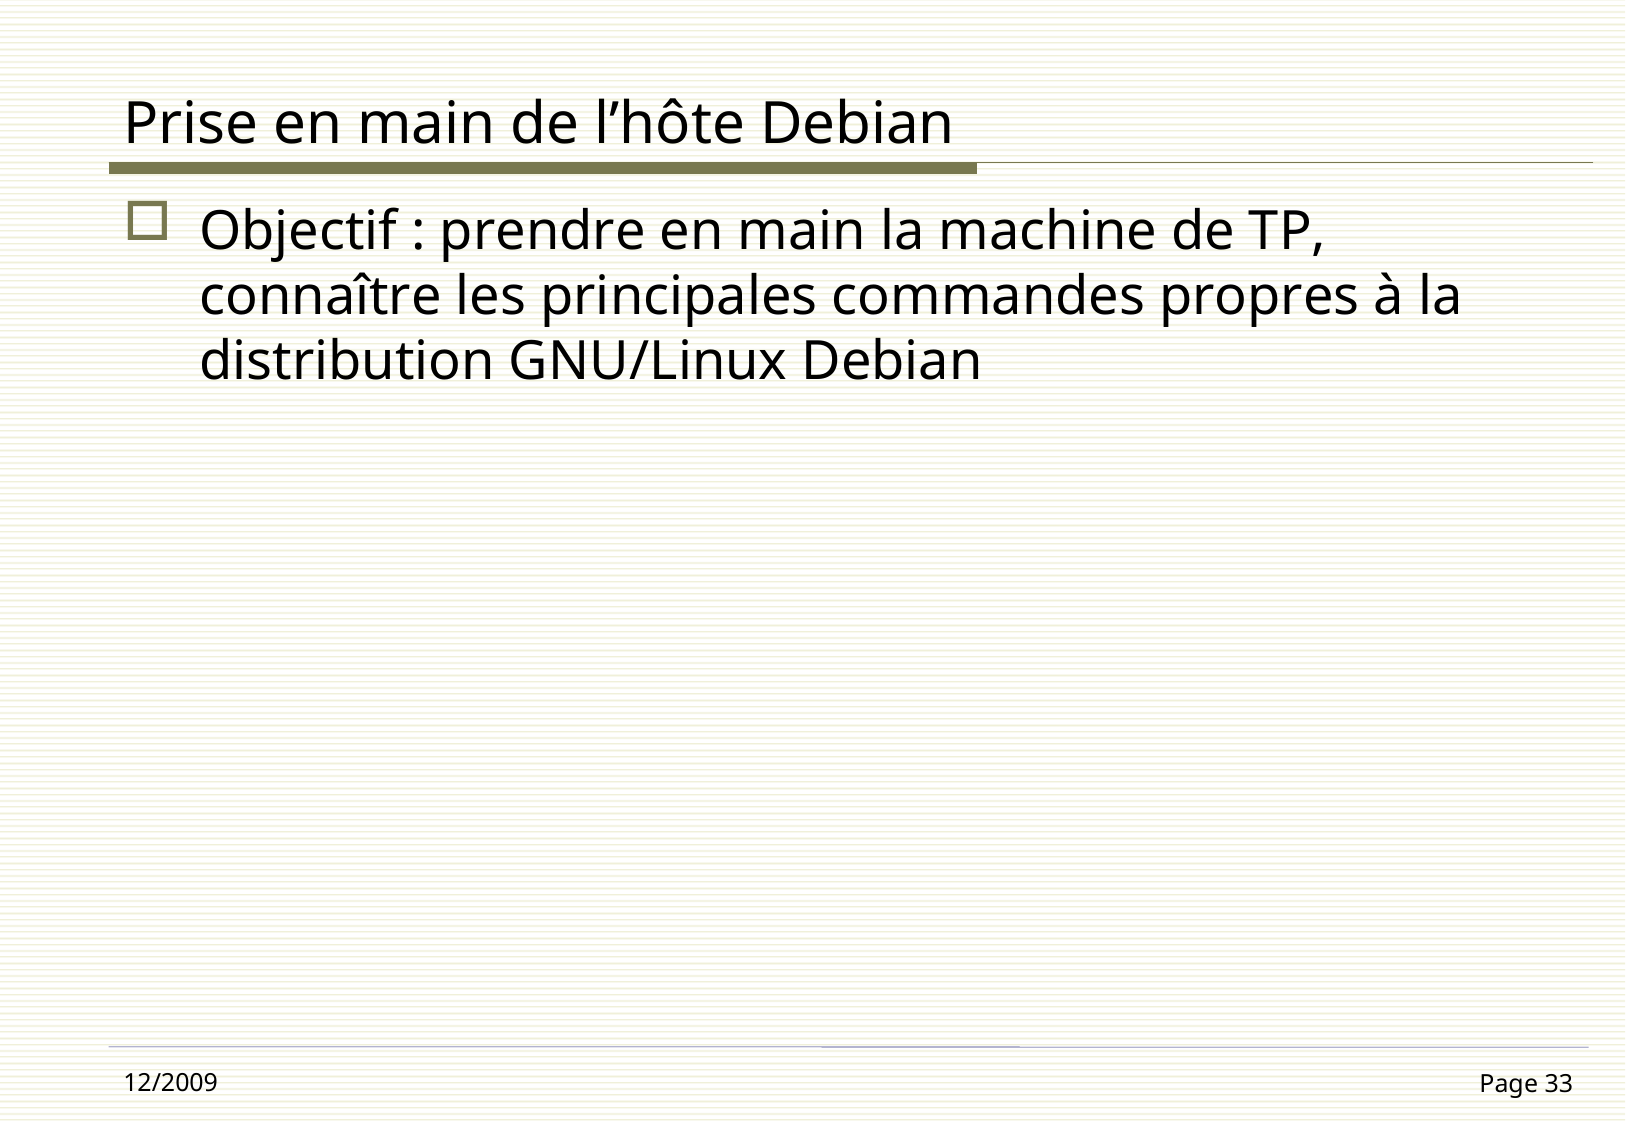

# Prise en main de l’hôte Debian
Objectif : prendre en main la machine de TP, connaître les principales commandes propres à la distribution GNU/Linux Debian
33